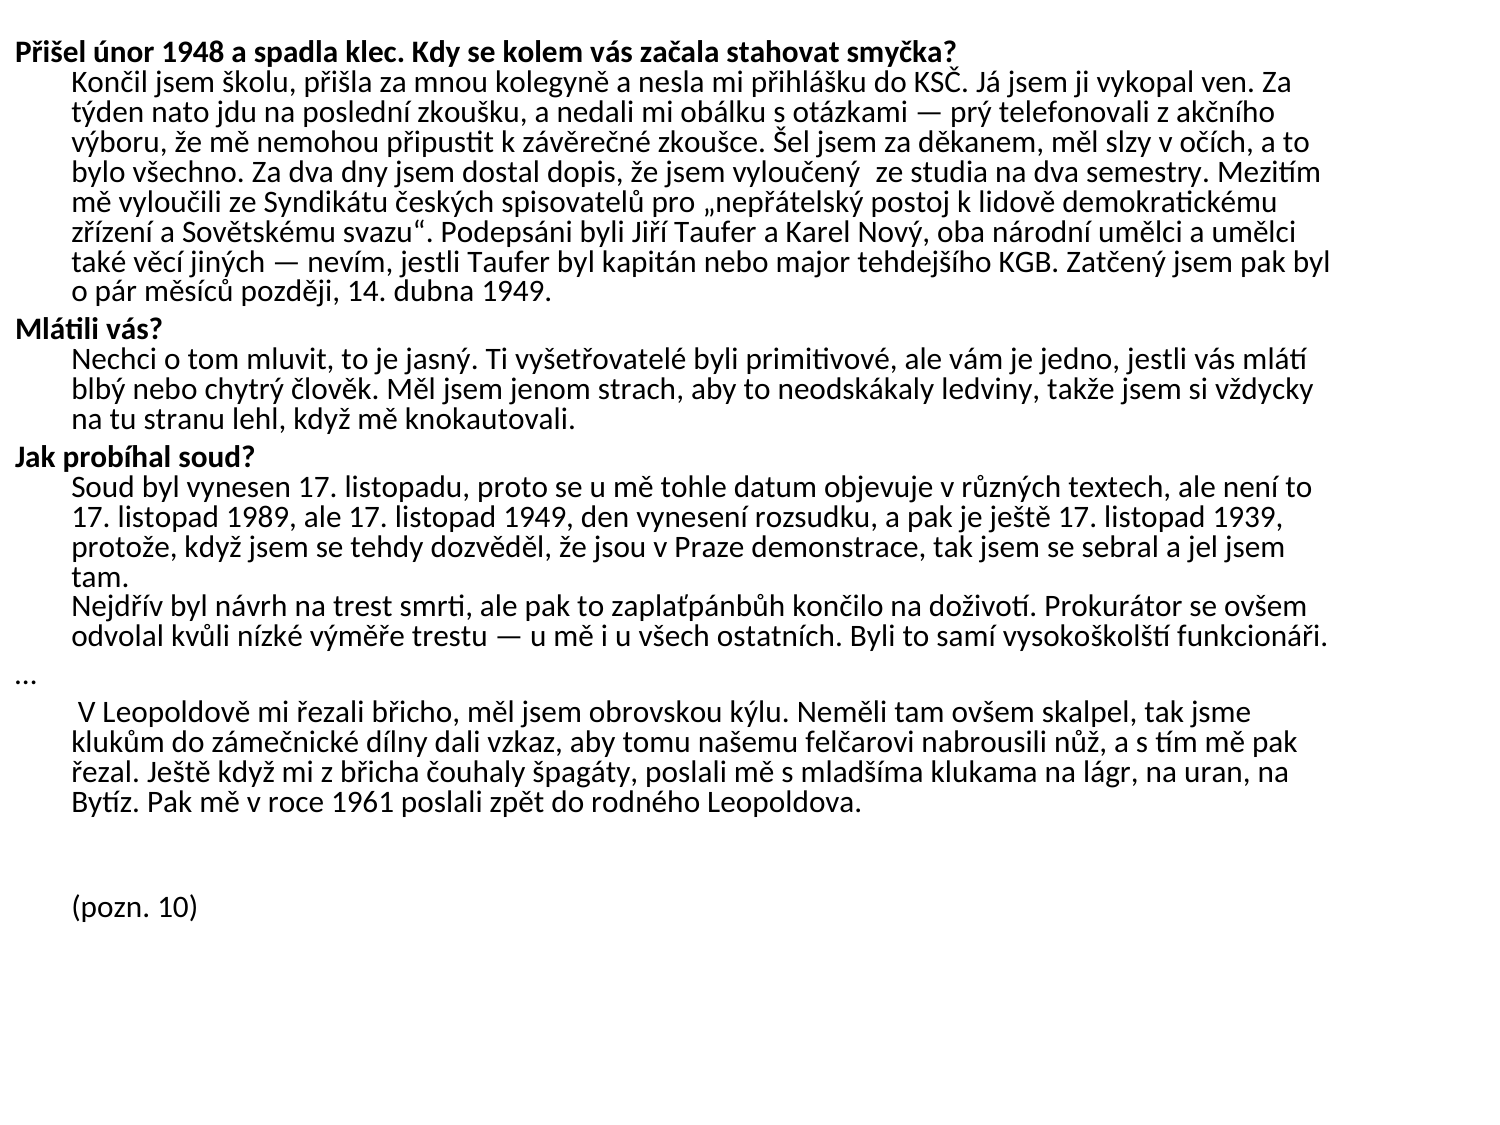

# Přišel únor 1948 a spadla klec. Kdy se kolem vás začala stahovat smyčka? Končil jsem školu, přišla za mnou kolegyně a nesla mi přihlášku do KSČ. Já jsem ji vykopal ven. Za týden nato jdu na poslední zkoušku, a nedali mi obálku s otázkami — prý telefonovali z akčního výboru, že mě nemohou připustit k závěrečné zkoušce. Šel jsem za děkanem, měl slzy v očích, a to bylo všechno. Za dva dny jsem dostal dopis, že jsem vyloučený  ze studia na dva semestry. Mezitím mě vyloučili ze Syndikátu českých spisovatelů pro „nepřátelský postoj k lidově demokratickému zřízení a Sovětskému svazu“. Podepsáni byli Jiří Taufer a Karel Nový, oba národní umělci a umělci také věcí jiných — nevím, jestli Taufer byl kapitán nebo major tehdejšího KGB. Zatčený jsem pak byl o pár měsíců později, 14. dubna 1949.
Mlátili vás?
Nechci o tom mluvit, to je jasný. Ti vyšetřovatelé byli primitivové, ale vám je jedno, jestli vás mlátí blbý nebo chytrý člověk. Měl jsem jenom strach, aby to neodskákaly ledviny, takže jsem si vždycky na tu stranu lehl, když mě knokautovali.
Jak probíhal soud?
Soud byl vynesen 17. listopadu, proto se u mě tohle datum objevuje v různých textech, ale není to 17. listopad 1989, ale 17. listopad 1949, den vynesení rozsudku, a pak je ještě 17. listopad 1939, protože, když jsem se tehdy dozvěděl, že jsou v Praze demonstrace, tak jsem se sebral a jel jsem tam. 
Nejdřív byl návrh na trest smrti, ale pak to zaplaťpánbůh končilo na doživotí. Prokurátor se ovšem odvolal kvůli nízké výměře trestu — u mě i u všech ostatních. Byli to samí vysokoškolští funkcionáři.
…
 V Leopoldově mi řezali břicho, měl jsem obrovskou kýlu. Neměli tam ovšem skalpel, tak jsme klukům do zámečnické dílny dali vzkaz, aby tomu našemu felčarovi nabrousili nůž, a s tím mě pak řezal. Ještě když mi z břicha čouhaly špagáty, poslali mě s mladšíma klukama na lágr, na uran, na Bytíz. Pak mě v roce 1961 poslali zpět do rodného Leopoldova.
(pozn. 10)